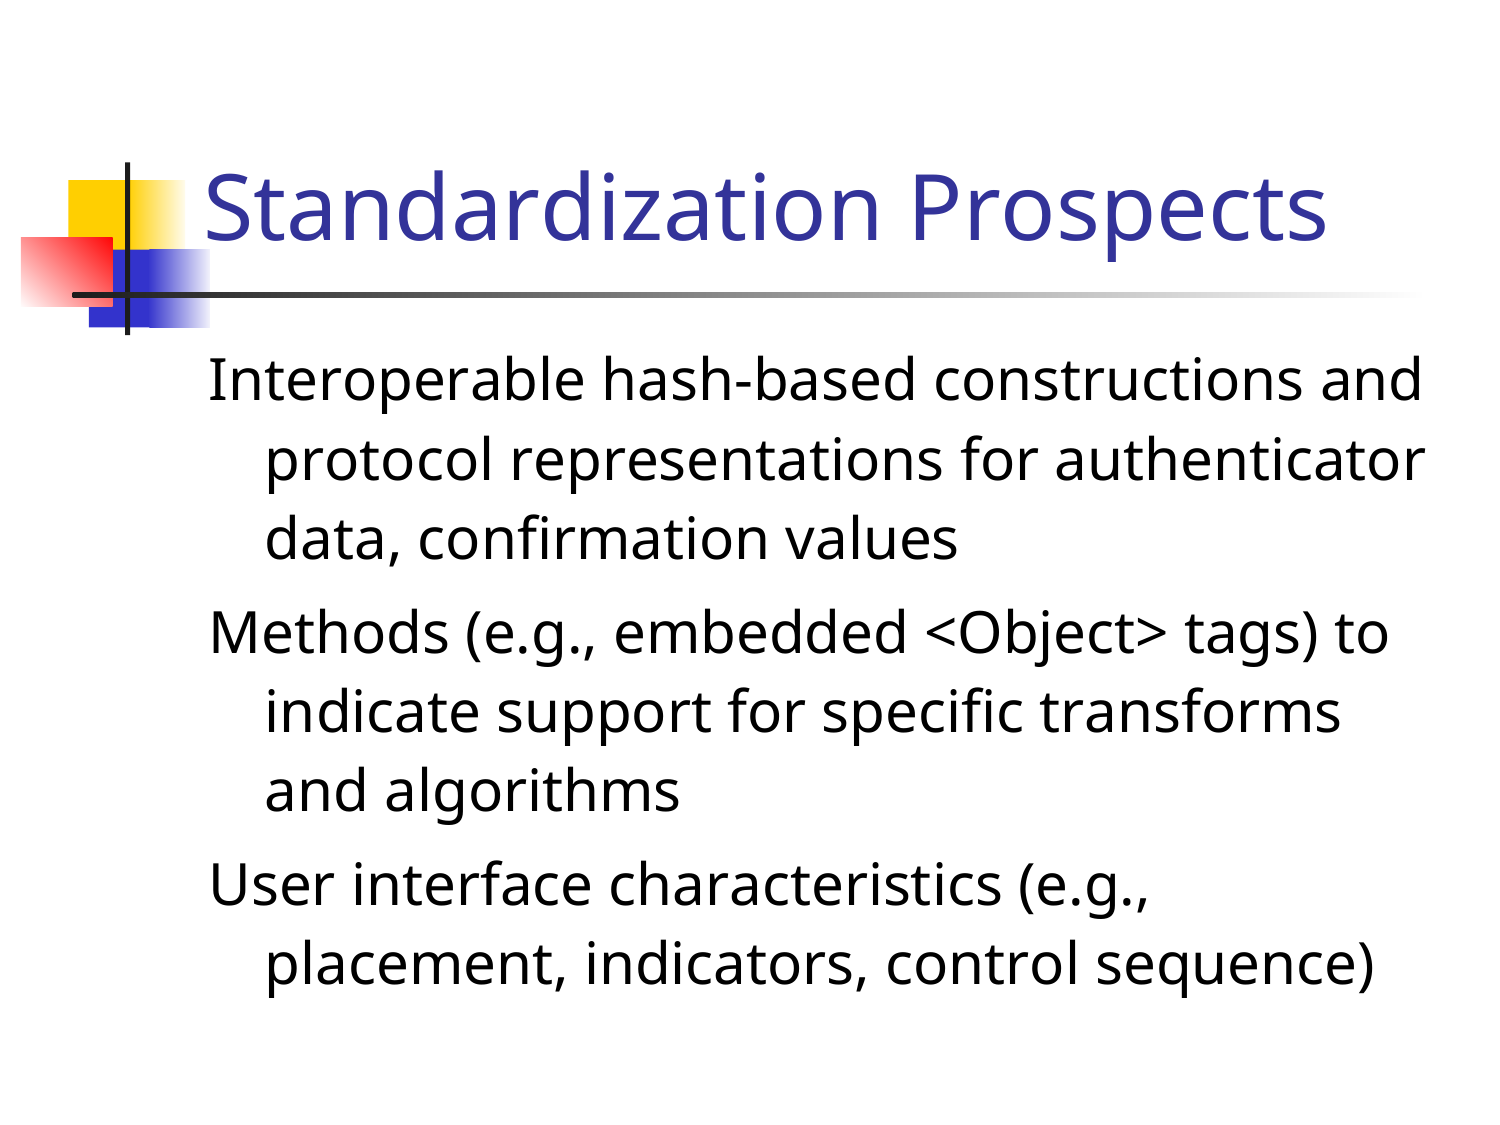

# Standardization Prospects
Interoperable hash-based constructions and protocol representations for authenticator data, confirmation values
Methods (e.g., embedded <Object> tags) to indicate support for specific transforms and algorithms
User interface characteristics (e.g., placement, indicators, control sequence)